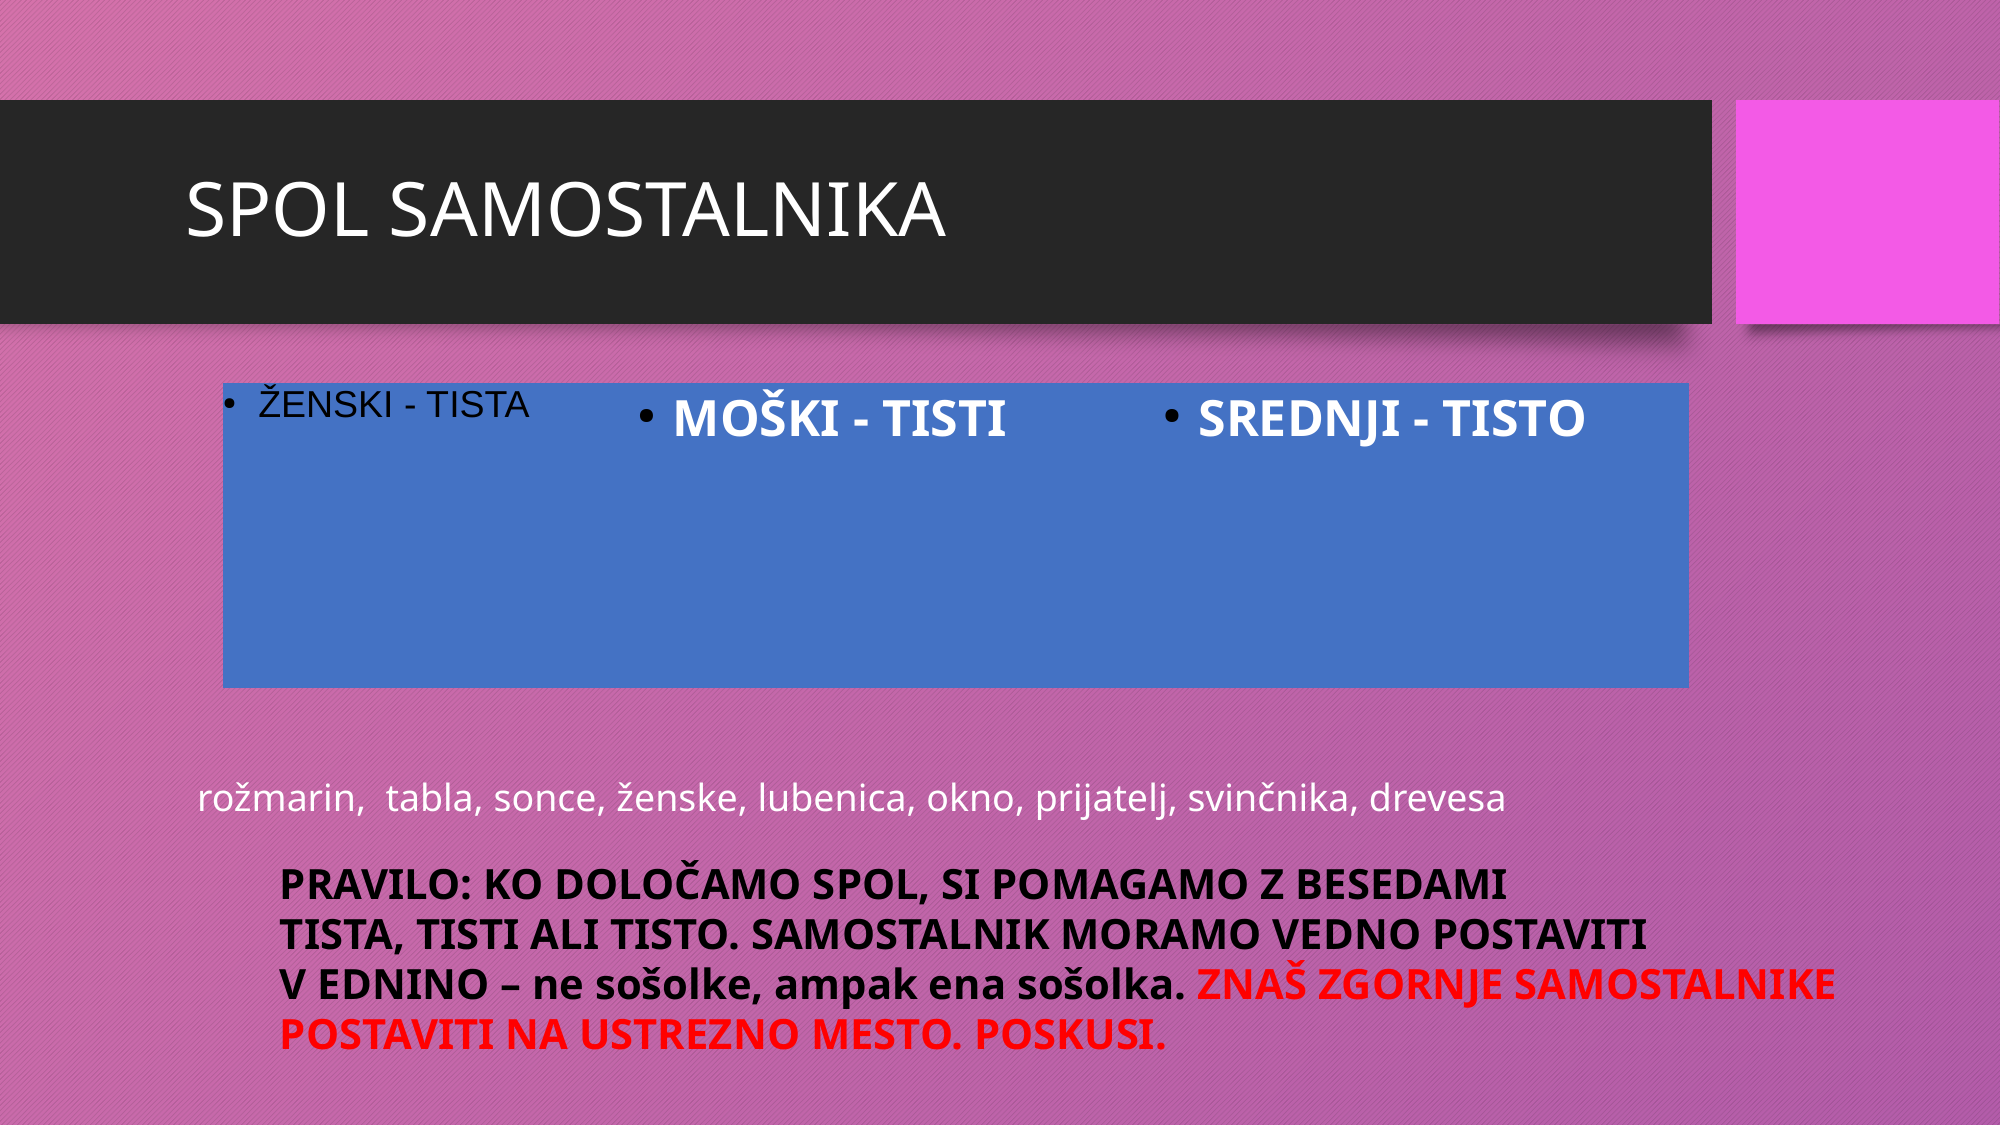

# SPOL SAMOSTALNIKA
| ŽENSKI - TISTA | MOŠKI - TISTI | SREDNJI - TISTO |
| --- | --- | --- |
| | | |
| | | |
| | | |
| | | |
rožmarin, tabla, sonce, ženske, lubenica, okno, prijatelj, svinčnika, drevesa
PRAVILO: KO DOLOČAMO SPOL, SI POMAGAMO Z BESEDAMI
TISTA, TISTI ALI TISTO. SAMOSTALNIK MORAMO VEDNO POSTAVITI
V EDNINO – ne sošolke, ampak ena sošolka. ZNAŠ ZGORNJE SAMOSTALNIKE
POSTAVITI NA USTREZNO MESTO. POSKUSI.